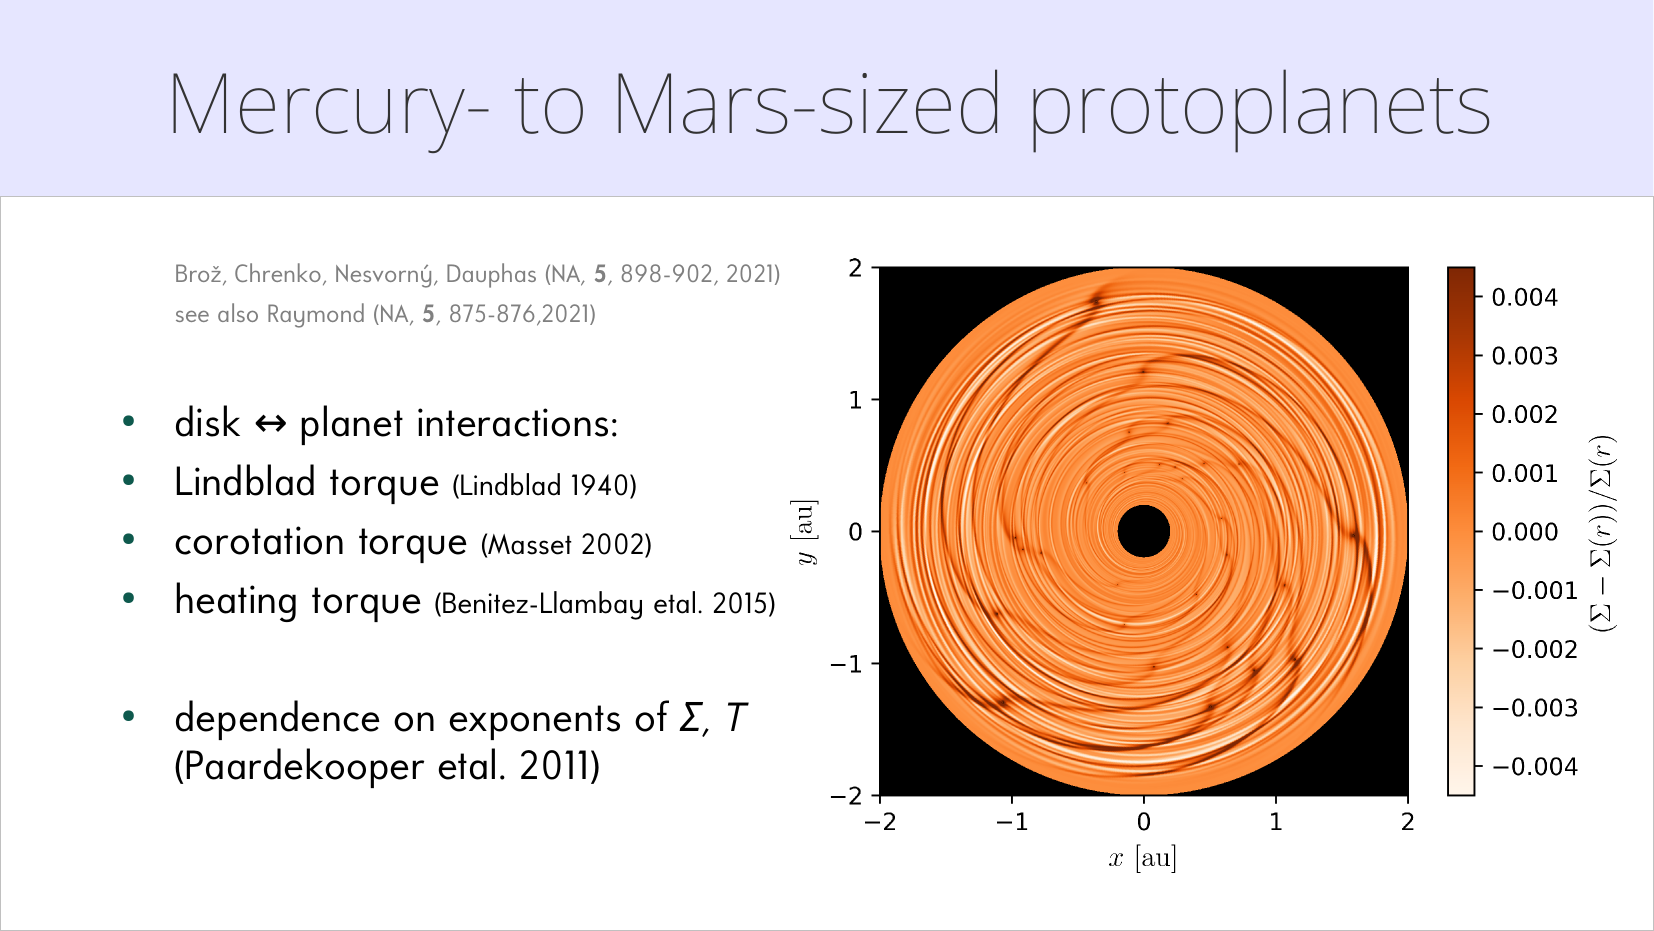

# Mercury- to Mars-sized protoplanets
Brož, Chrenko, Nesvorný, Dauphas (NA, 5, 898-902, 2021)
see also Raymond (NA, 5, 875-876,2021)
disk ↔ planet interactions:
Lindblad torque (Lindblad 1940)
corotation torque (Masset 2002)
heating torque (Benitez-Llambay etal. 2015)
dependence on exponents of Σ, T (Paardekooper etal. 2011)